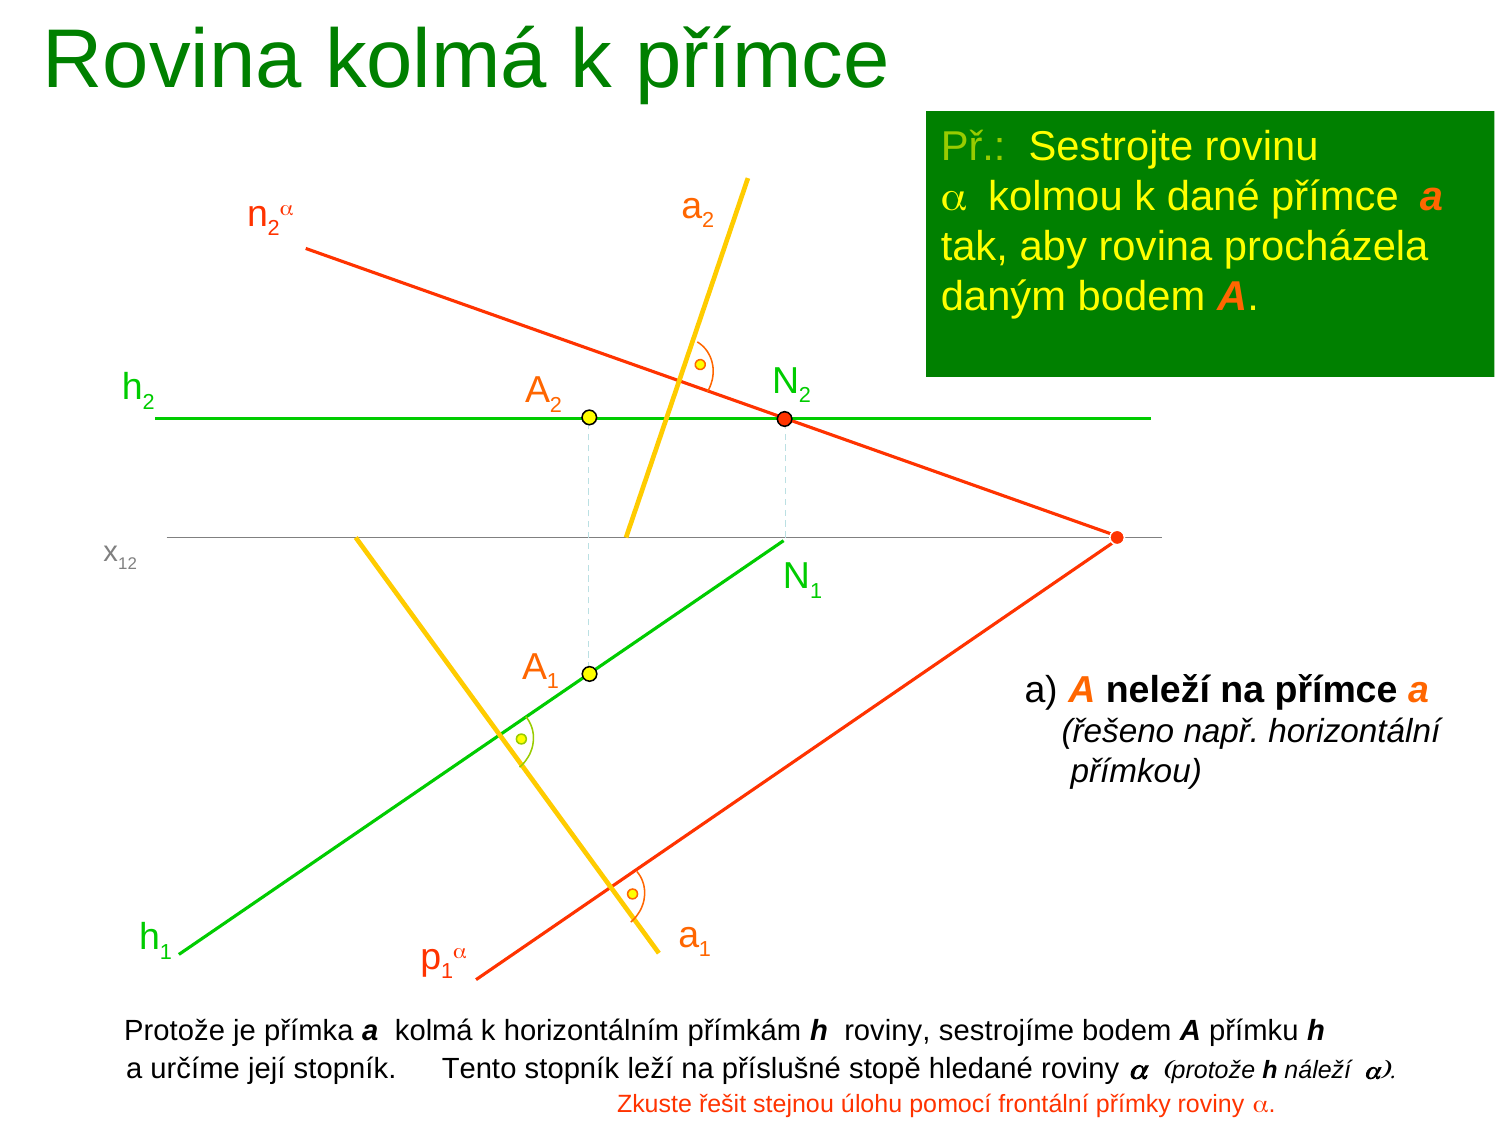

# Rovina kolmá k přímce
Př.: Sestrojte rovinu kolmou k dané přímcea tak, aby rovina procházela daným bodem A.
a2
n2
N2
h2
A2
x12
N1
A1
a) A neleží na přímce a
 (řešeno např. horizontální
 přímkou)
a1
h1
p1
Protože je přímka a kolmá k horizontálním přímkám h roviny, sestrojíme bodem A přímku h
a určíme její stopník.
Tento stopník leží na příslušné stopě hledané roviny protože h náleží
Zkuste řešit stejnou úlohu pomocí frontální přímky roviny .